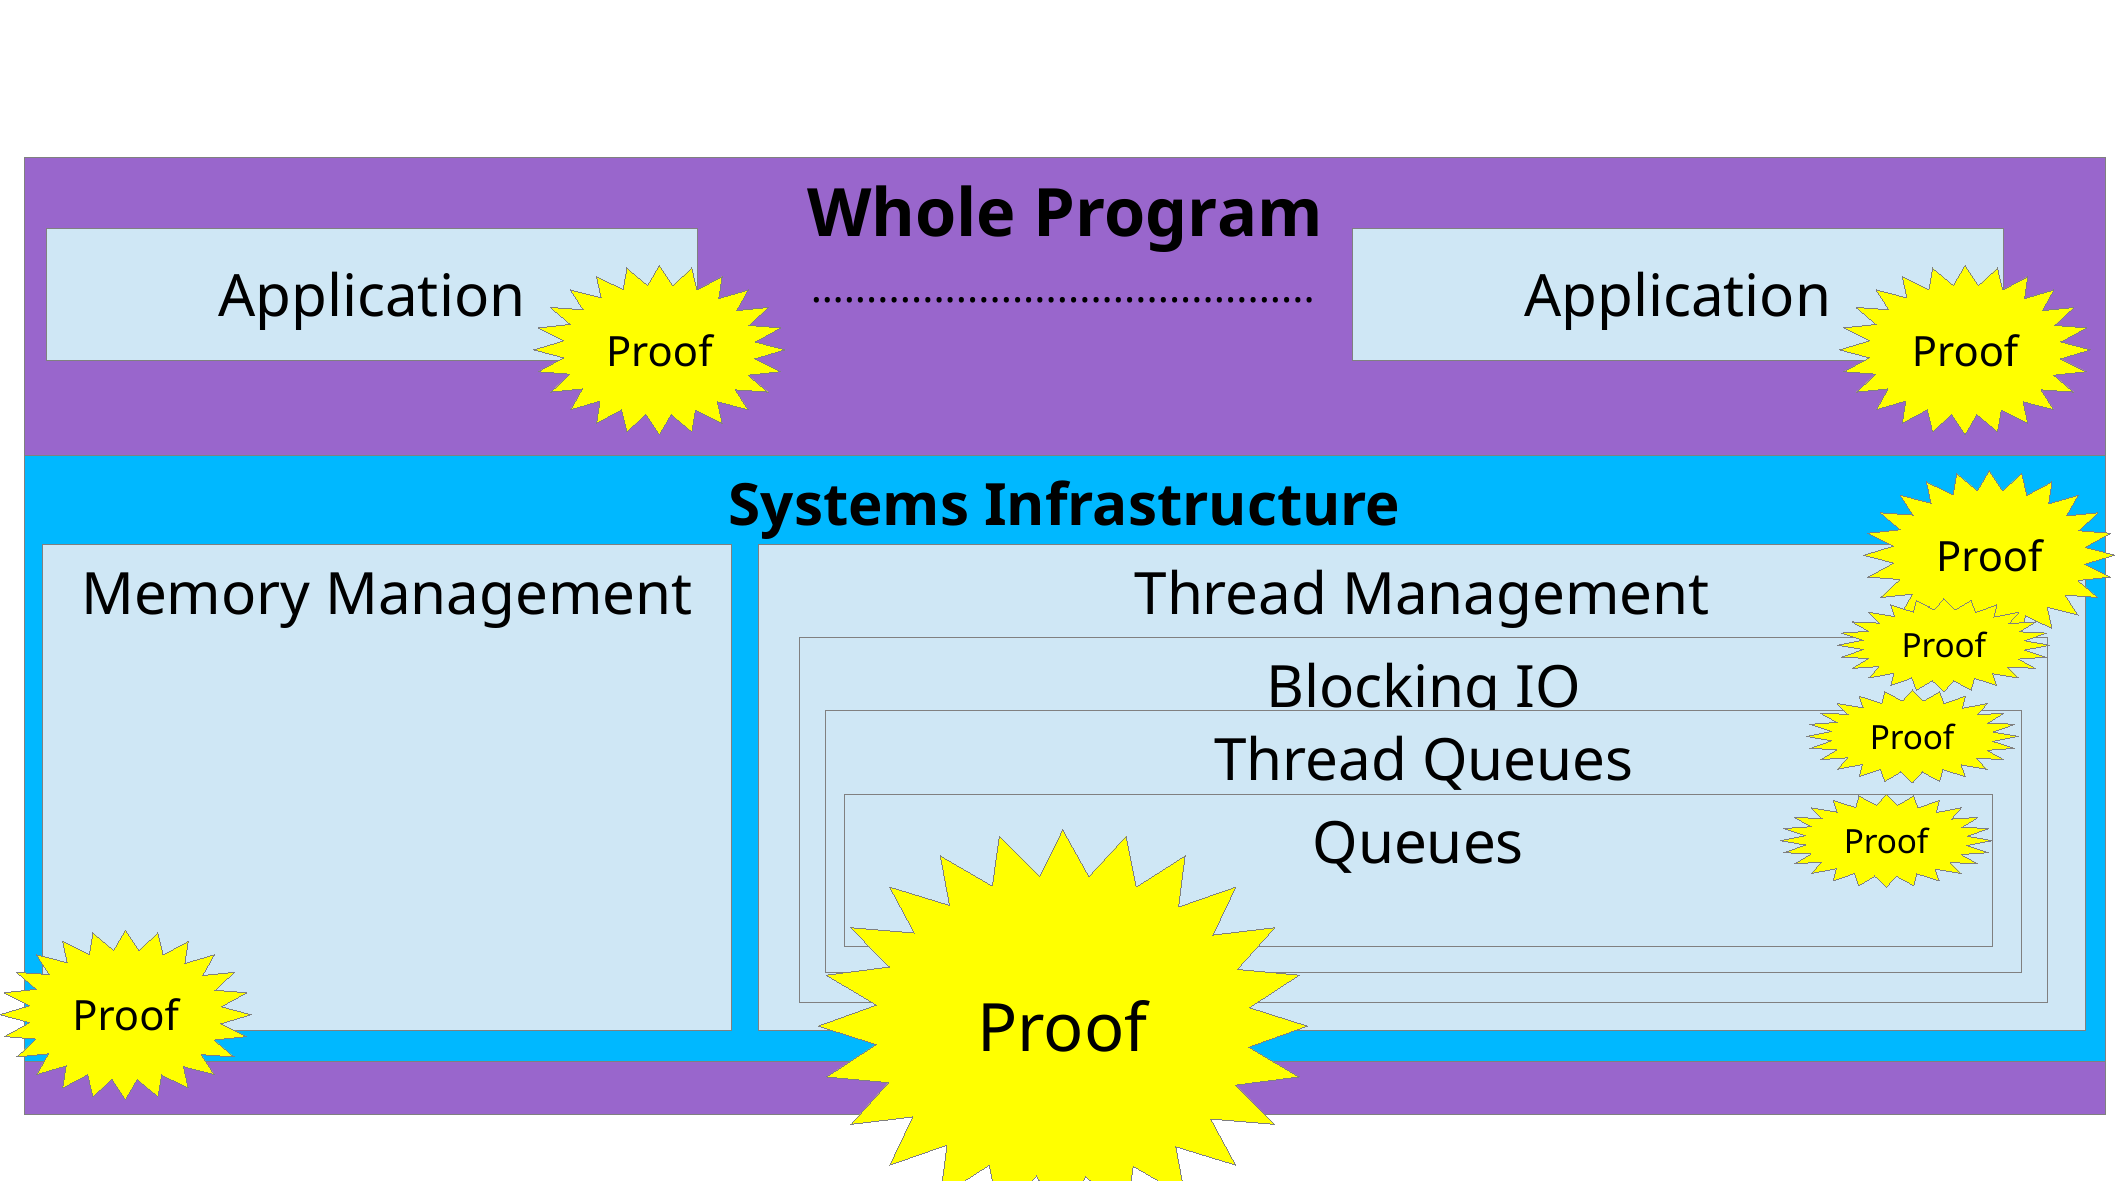

Whole Program
Application
Application
…..........................................
Proof
Proof
Systems Infrastructure
Proof
Thread Management
Memory Management
Proof
Systems Infrastructure
(OS kernel, database engine, compiler, ...)
Proof
Blocking IO
Proof
Thread Queues
Queues
Proof
Proof
3
Proof